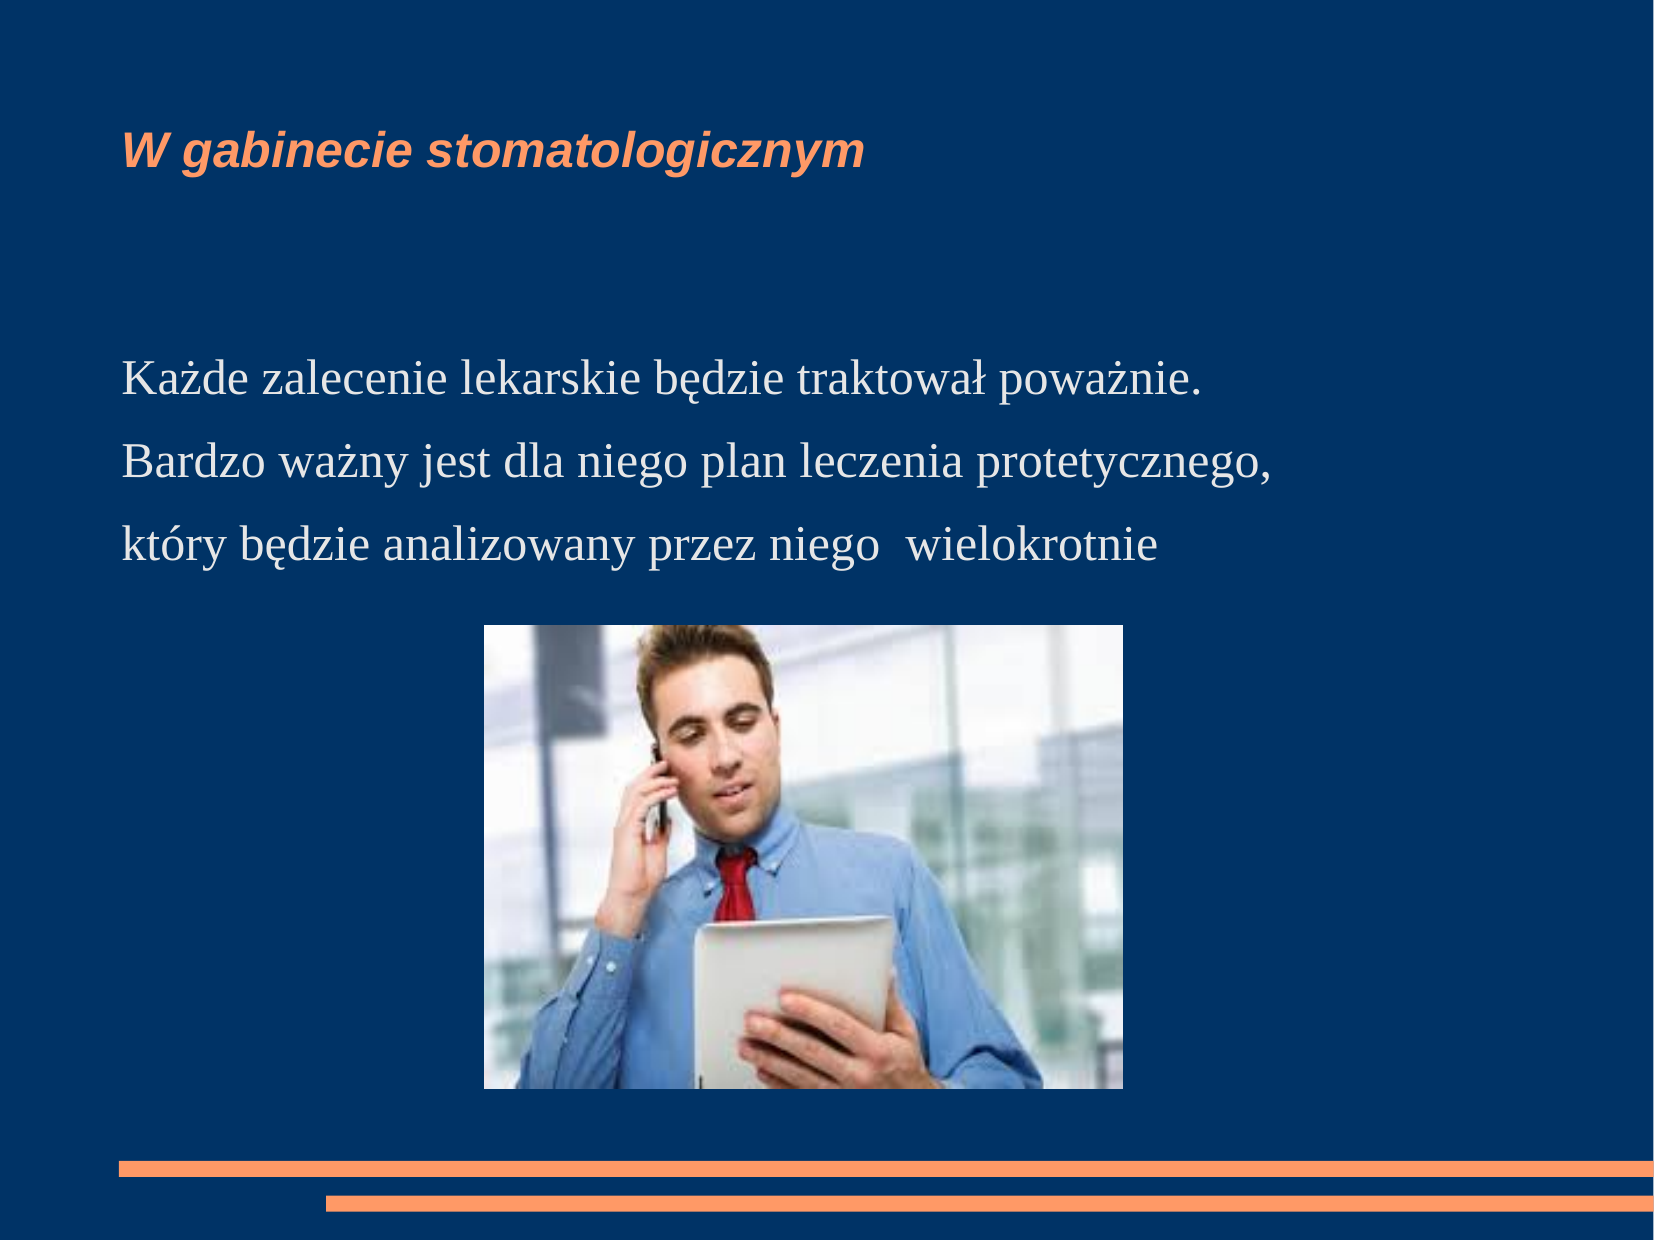

# W gabinecie stomatologicznym
Każde zalecenie lekarskie będzie traktował poważnie.
Bardzo ważny jest dla niego plan leczenia protetycznego,
który będzie analizowany przez niego wielokrotnie